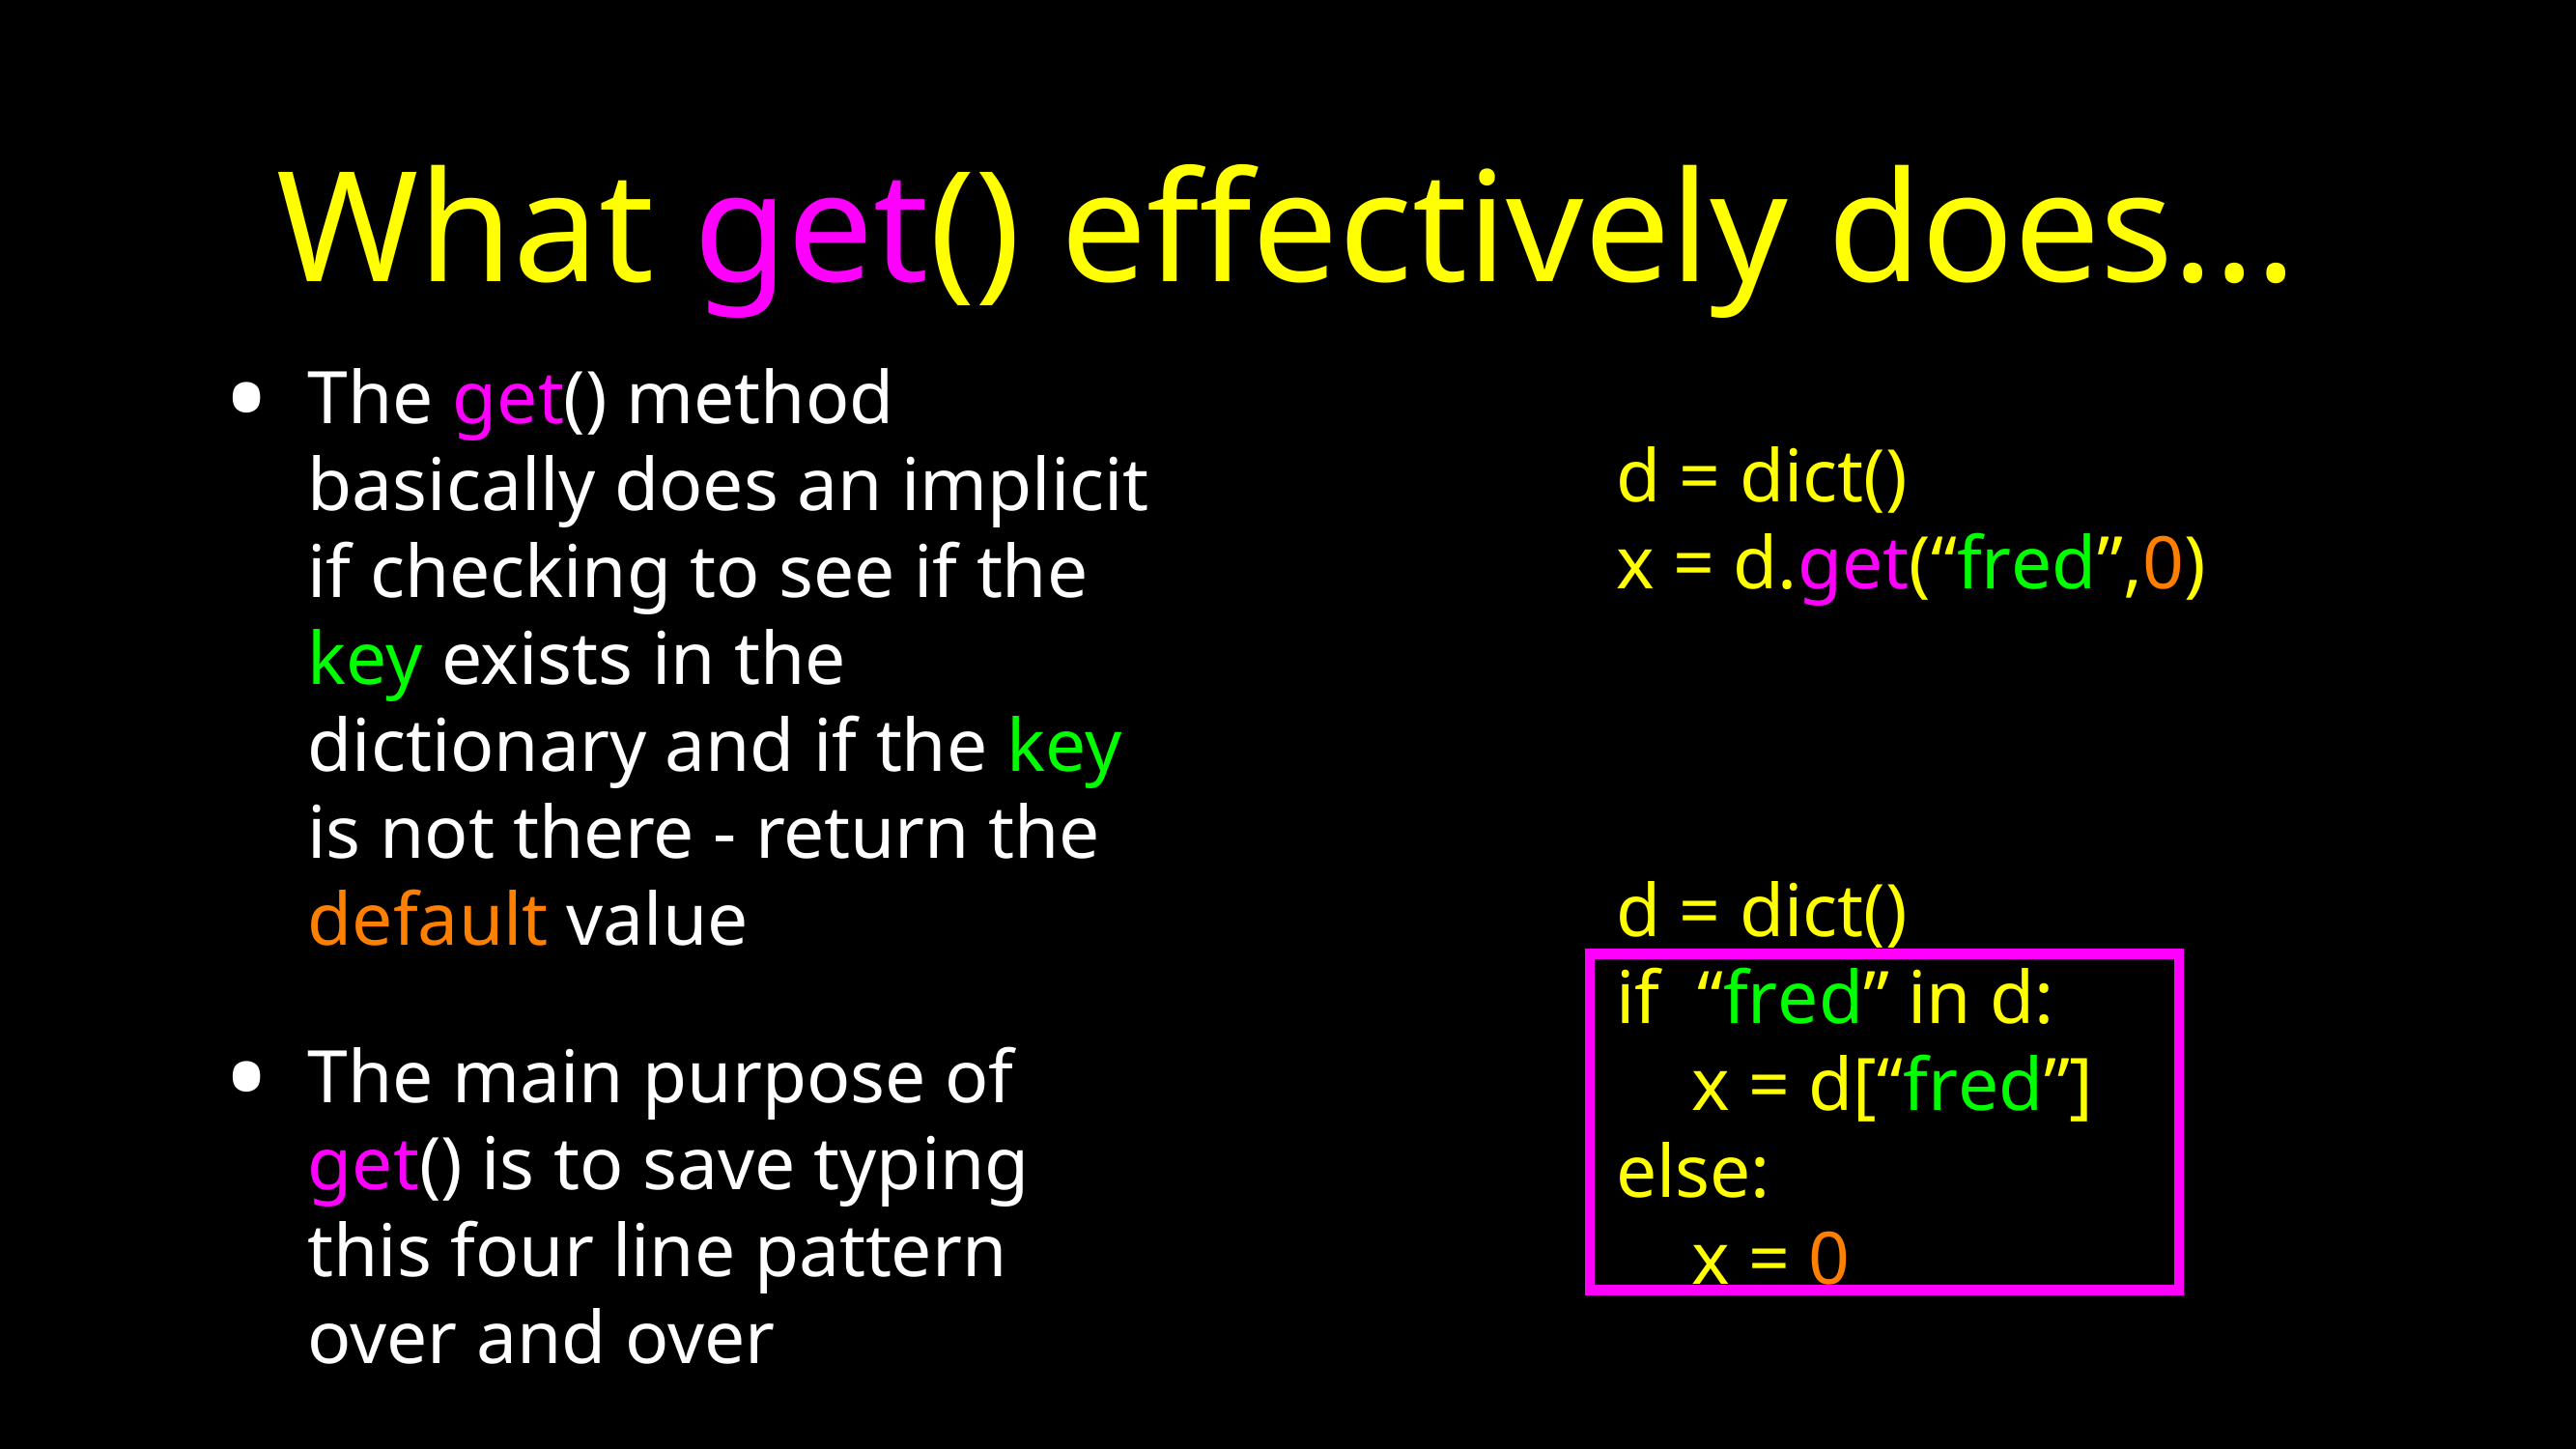

# What get() effectively does...
The get() method basically does an implicit if checking to see if the key exists in the dictionary and if the key is not there - return the default value
The main purpose of get() is to save typing this four line pattern over and over
d = dict()
x = d.get(“fred”,0)
d = dict()
if “fred” in d:
 x = d[“fred”]
else:
 x = 0